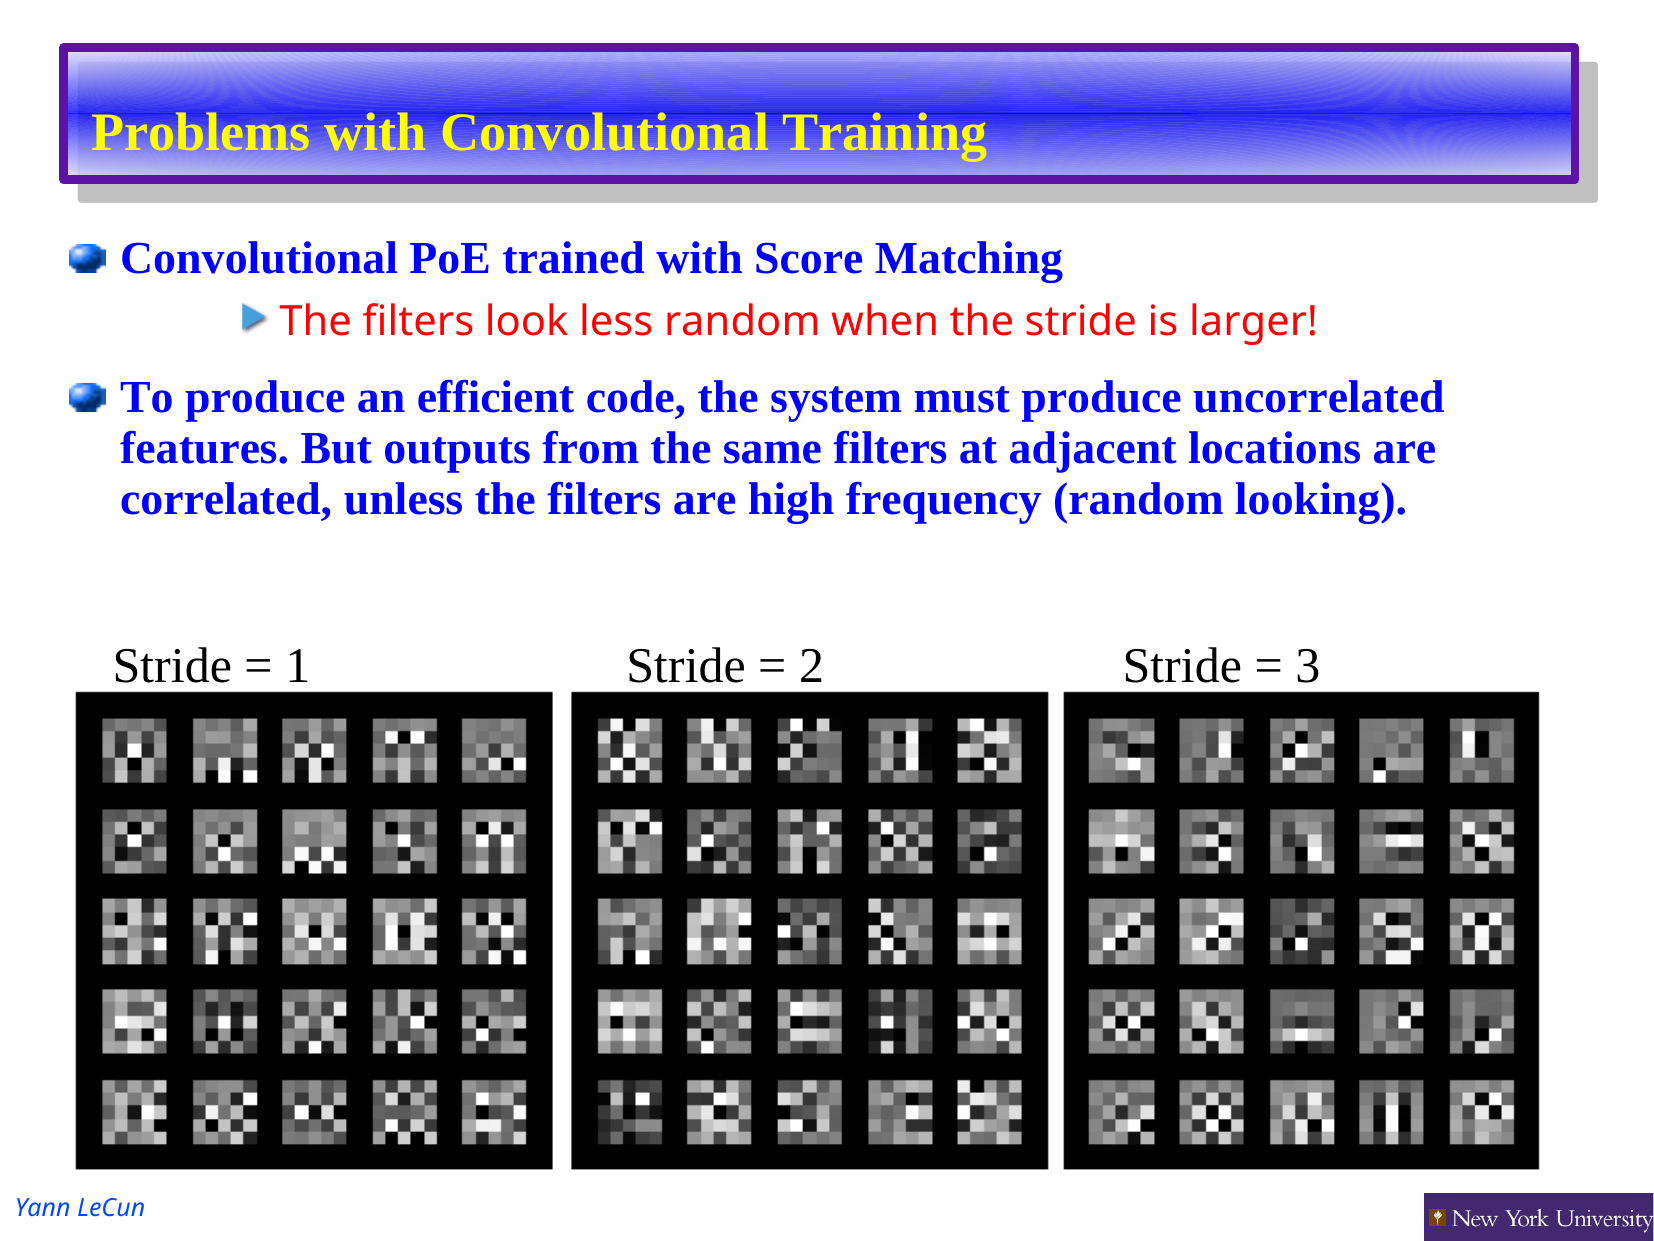

# Problems with Convolutional Training
Convolutional PoE trained with Score Matching
The filters look less random when the stride is larger!
To produce an efficient code, the system must produce uncorrelated features. But outputs from the same filters at adjacent locations are correlated, unless the filters are high frequency (random looking).
Stride = 1
Stride = 2
Stride = 3